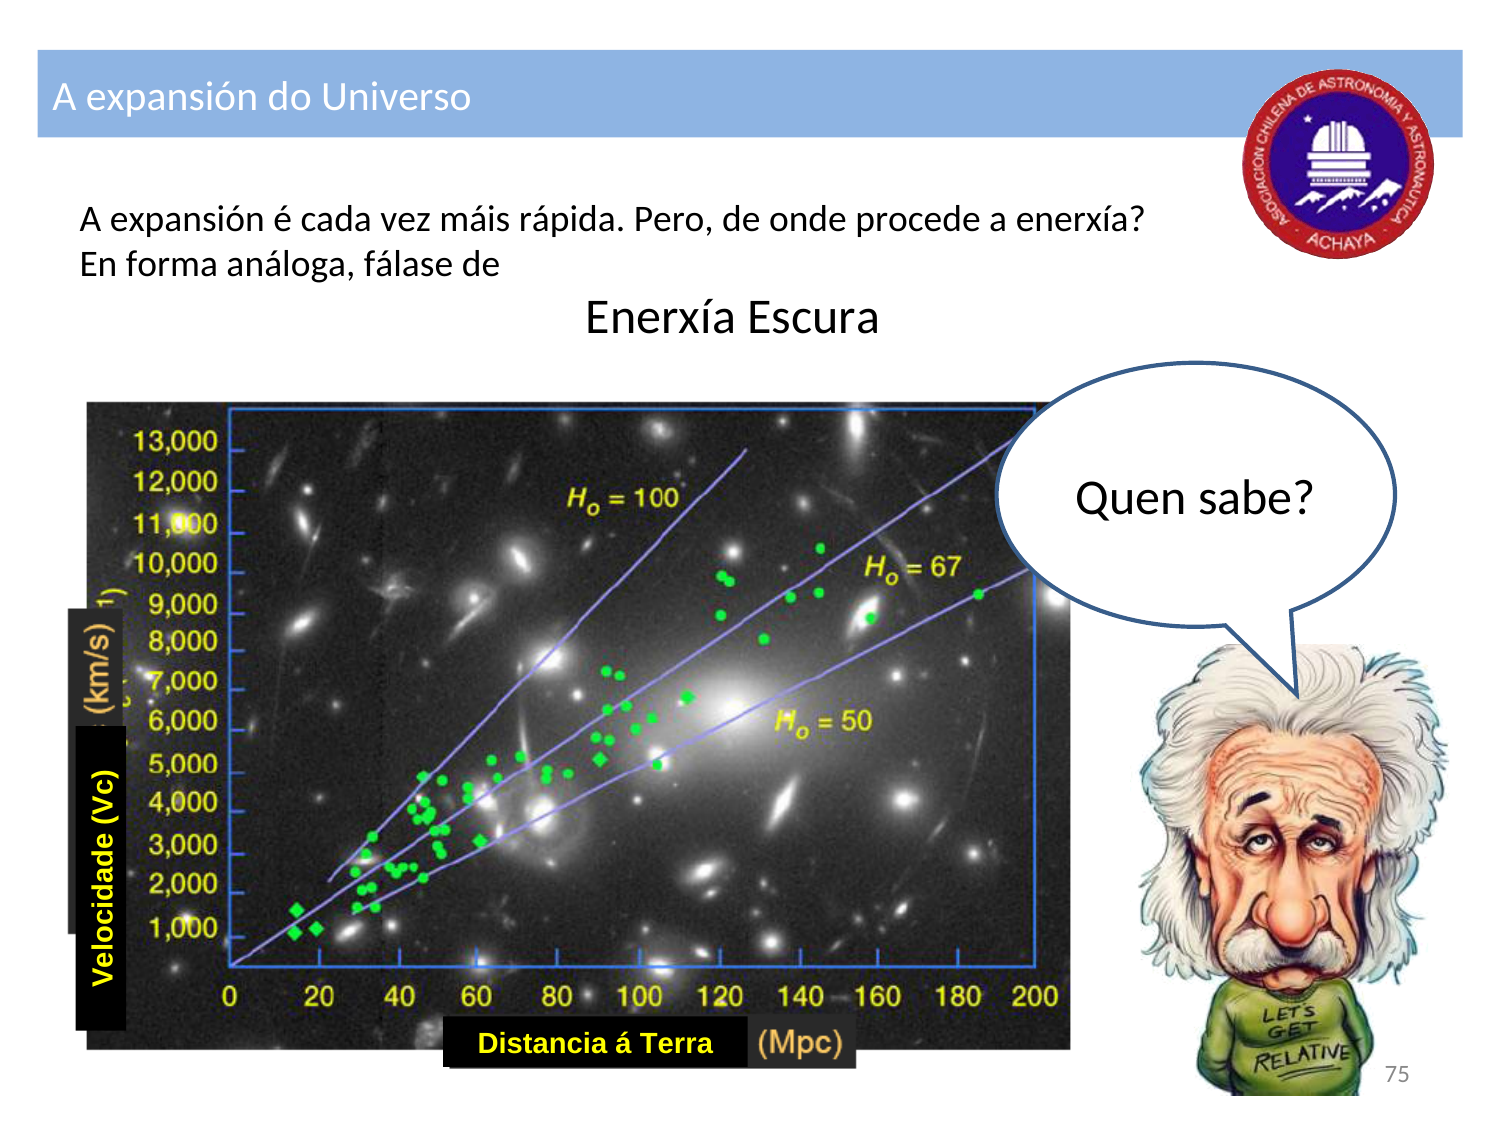

A expansión do Universo
A expansión é cada vez máis rápida. Pero, de onde procede a enerxía?
En forma análoga, fálase de
 Enerxía Escura
Quen sabe?
Velocidade (Vc)
Distancia á Terra